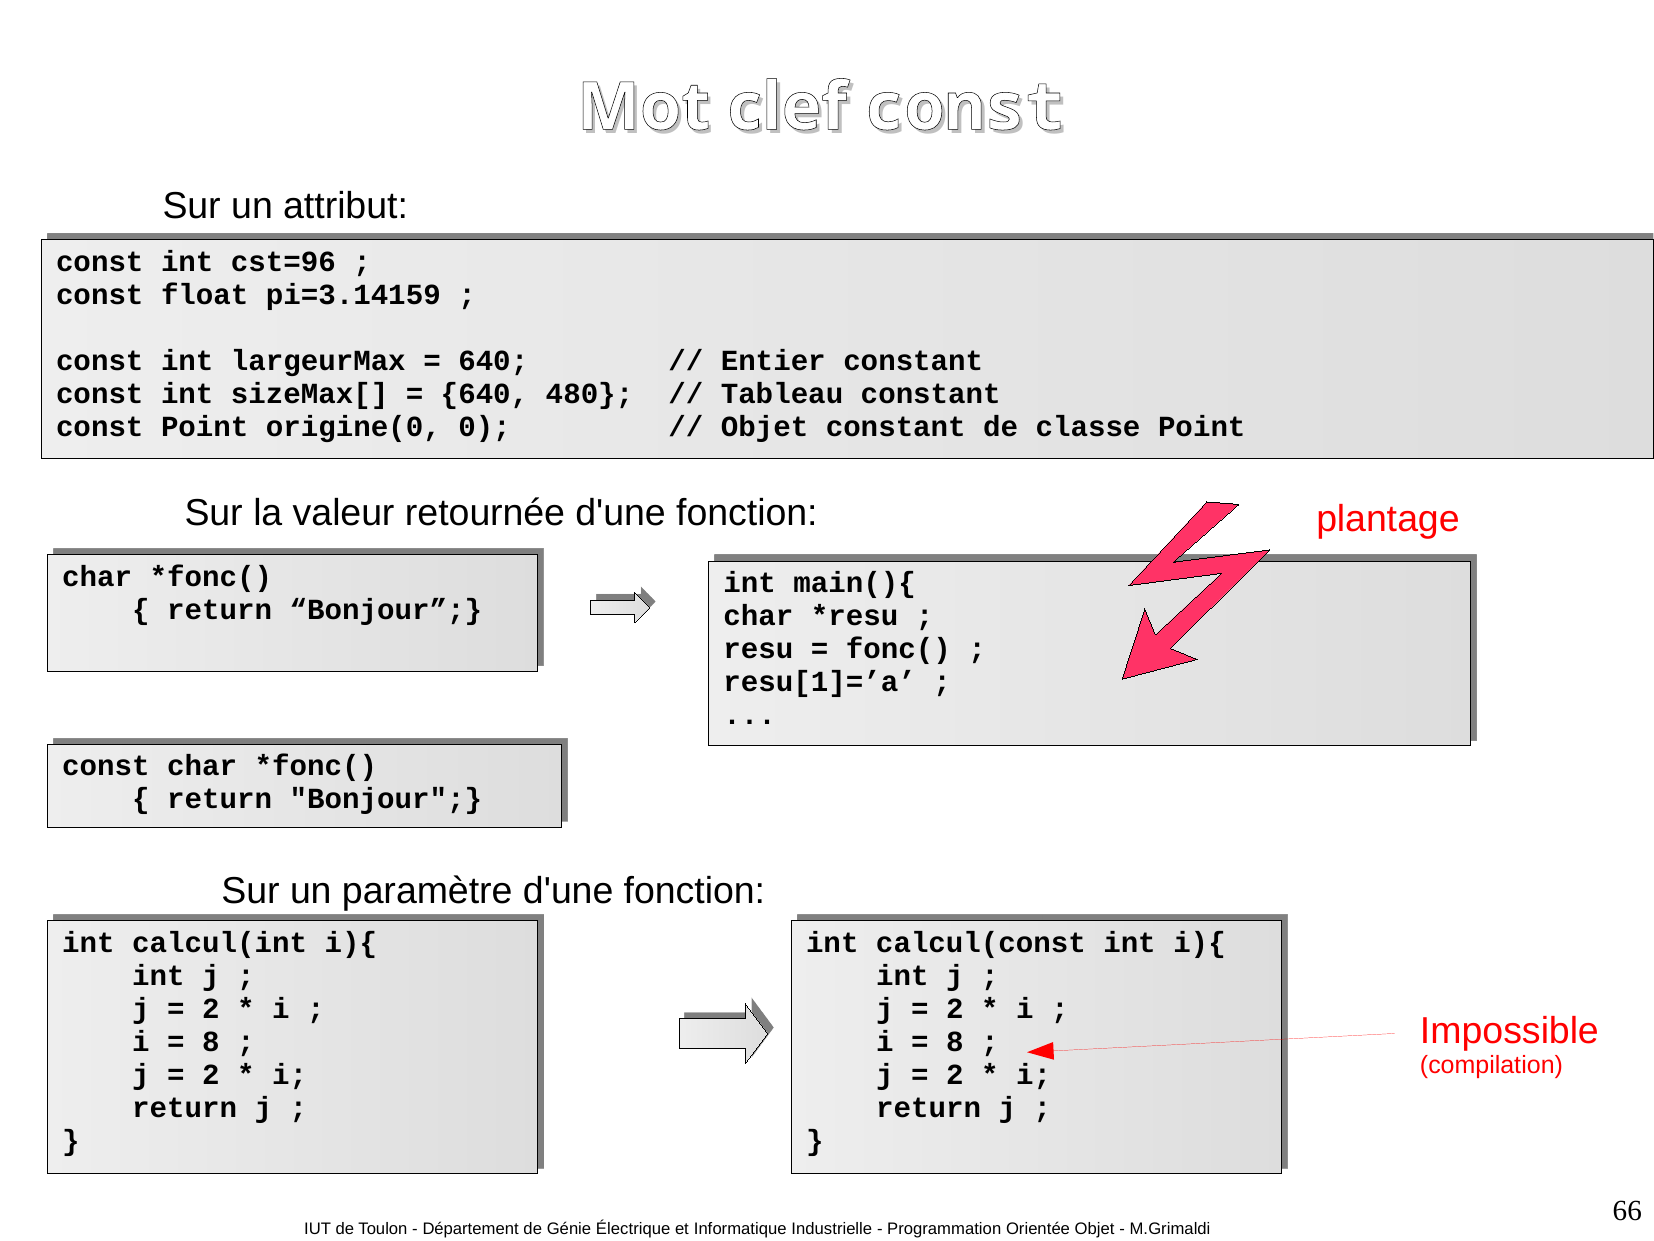

# Mot clef const
Sur un attribut:
const int cst=96 ;
const float pi=3.14159 ;
const int largeurMax = 640; // Entier constant
const int sizeMax[] = {640, 480}; // Tableau constant
const Point origine(0, 0); // Objet constant de classe Point
Sur la valeur retournée d'une fonction:
plantage
char *fonc()
 { return “Bonjour”;}
int main(){
char *resu ;
resu = fonc() ;
resu[1]=’a’ ;
...
const char *fonc()
 { return "Bonjour";}
Sur un paramètre d'une fonction:
int calcul(int i){
 int j ;
 j = 2 * i ;
 i = 8 ;
 j = 2 * i;
 return j ;
}
int calcul(const int i){
 int j ;
 j = 2 * i ;
 i = 8 ;
 j = 2 * i;
 return j ;
}
Impossible
(compilation)